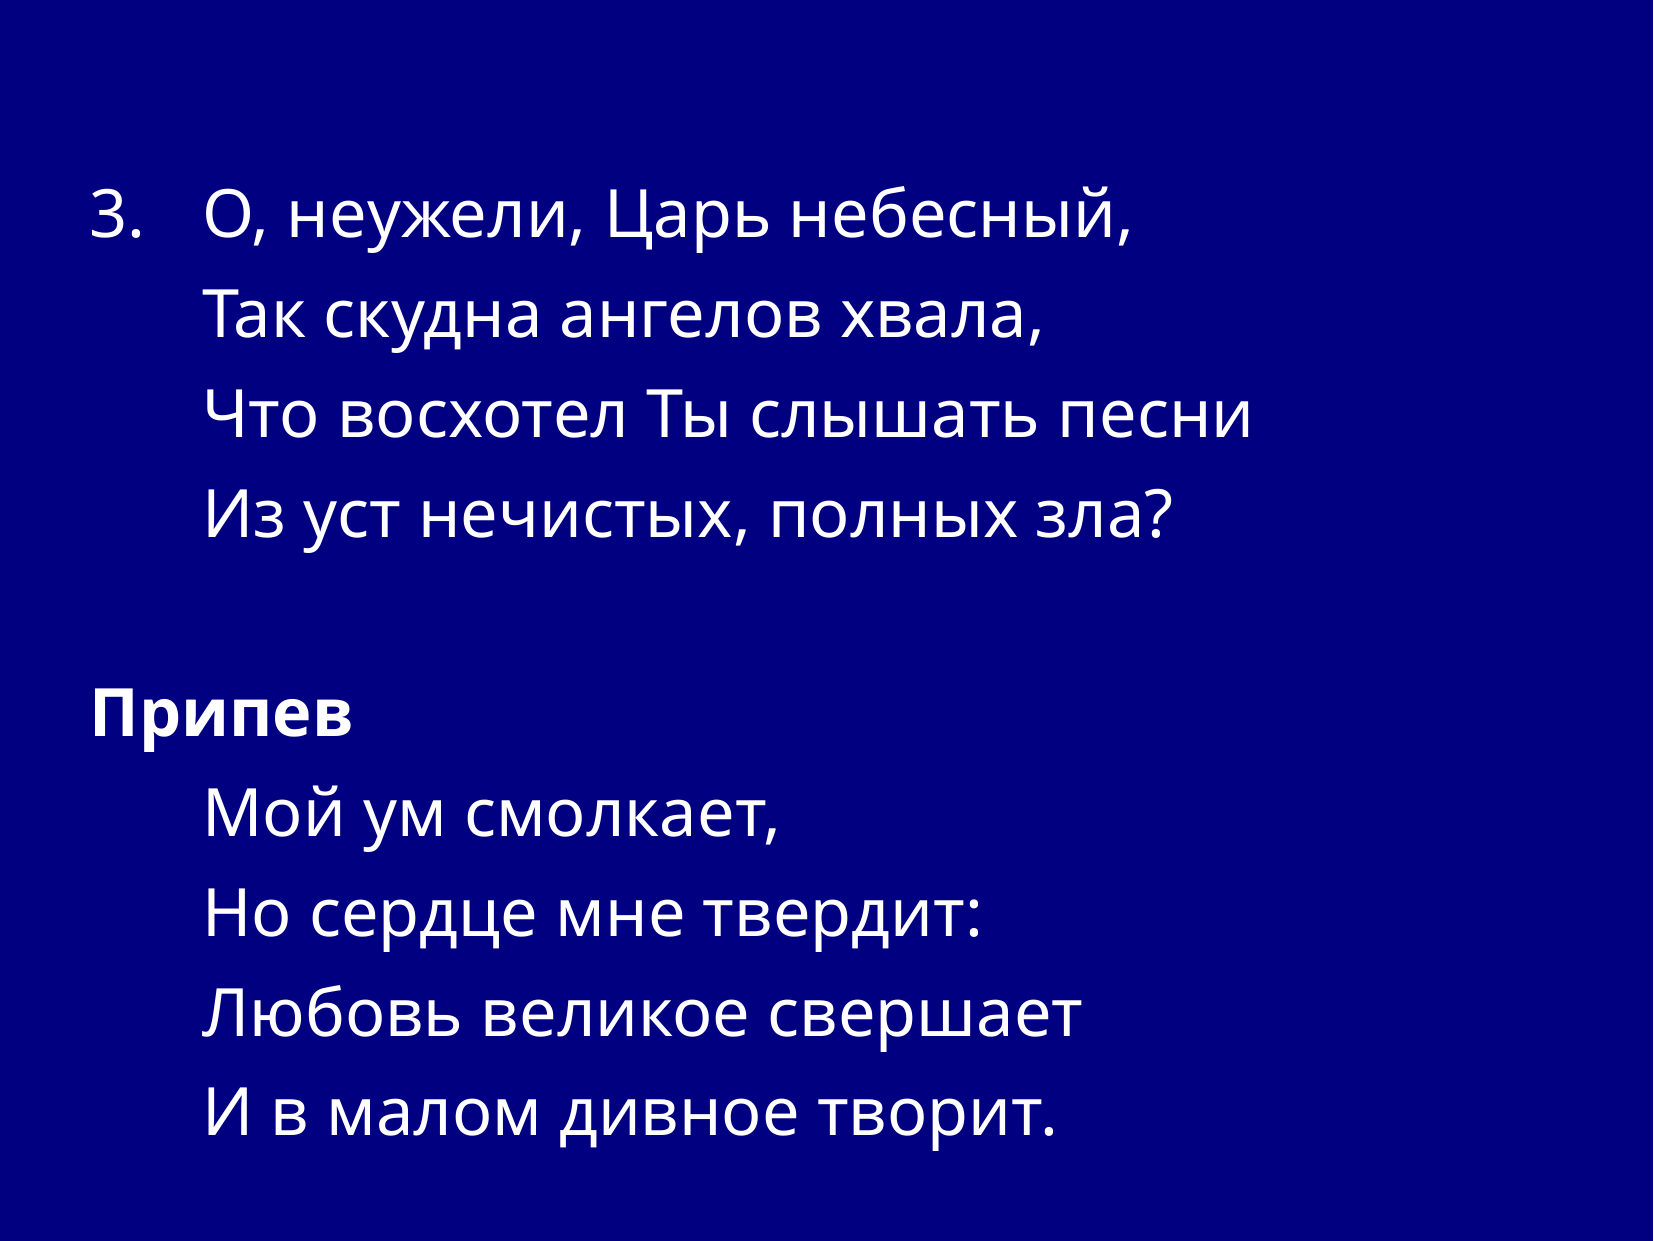

3.	О, неужели, Царь небесный,
	Так скудна ангелов хвала,
	Что восхотел Ты слышать песни
	Из уст нечистых, полных зла?
Припев
	Мой ум смолкает,
	Но сердце мне твердит:
	Любовь великое свершает
	И в малом дивное творит.